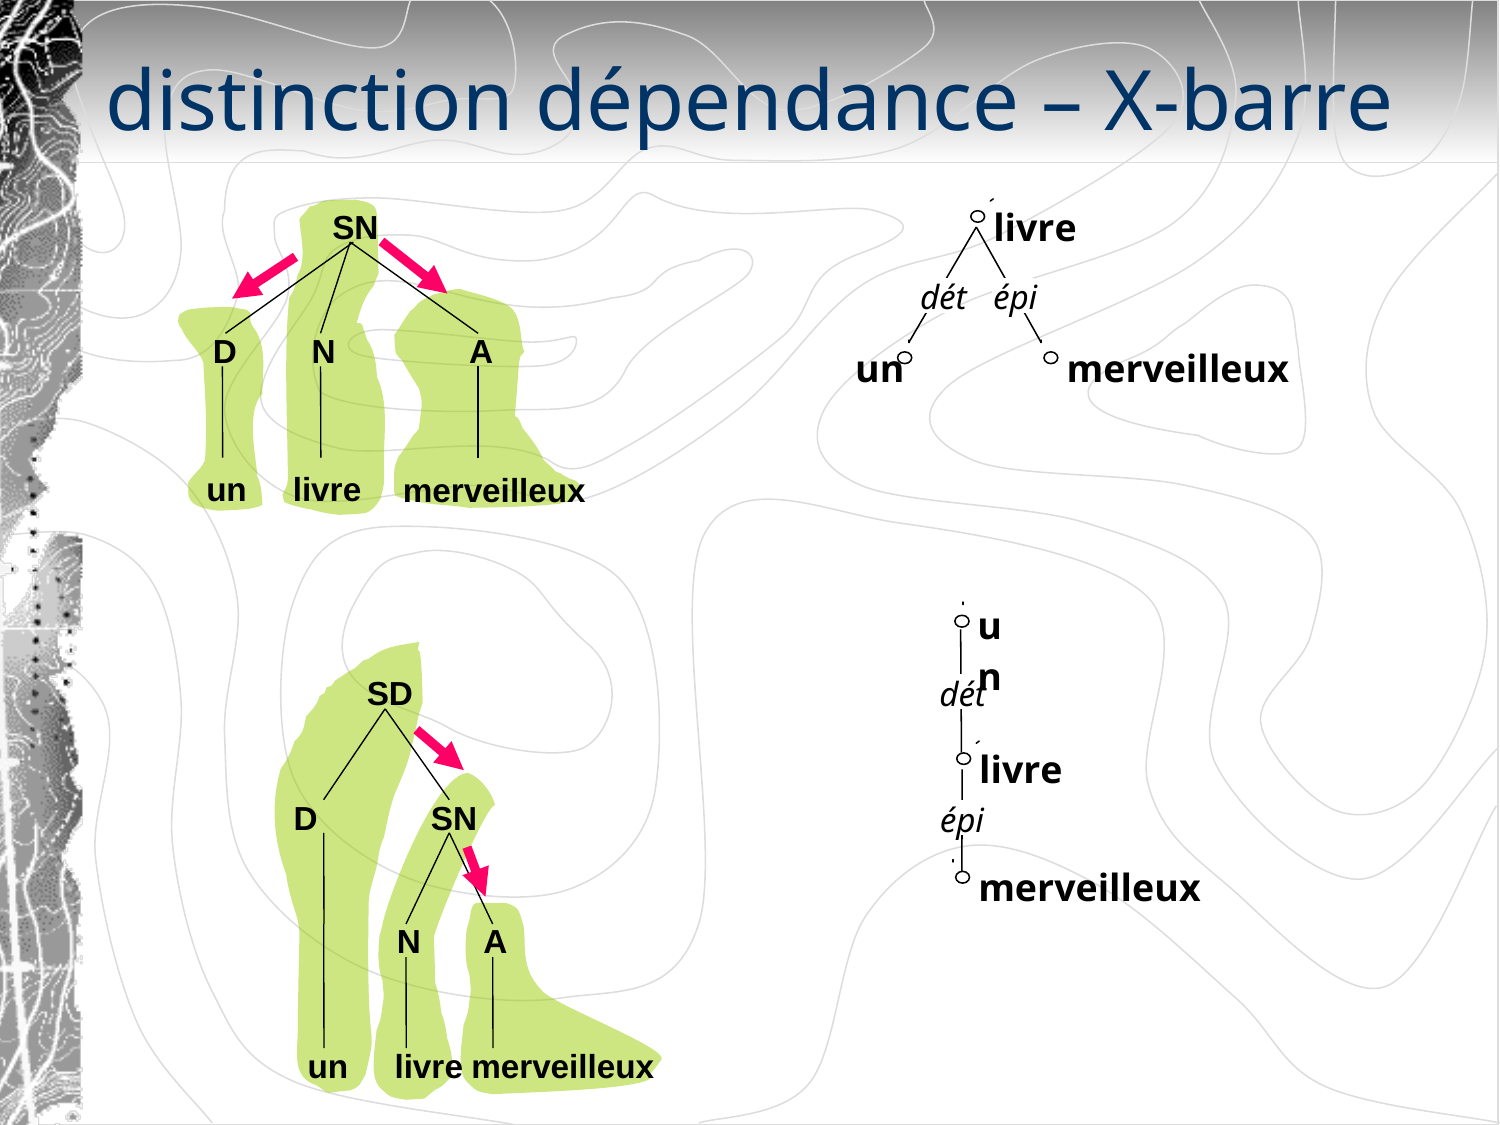

# distinction dépendance – X-barre
livre
dét
épi
un
merveilleux
SN
D
N
A
un
livre
merveilleux
un
dét
livre
épi
merveilleux
SD
D
SN
N
A
un
livre
merveilleux